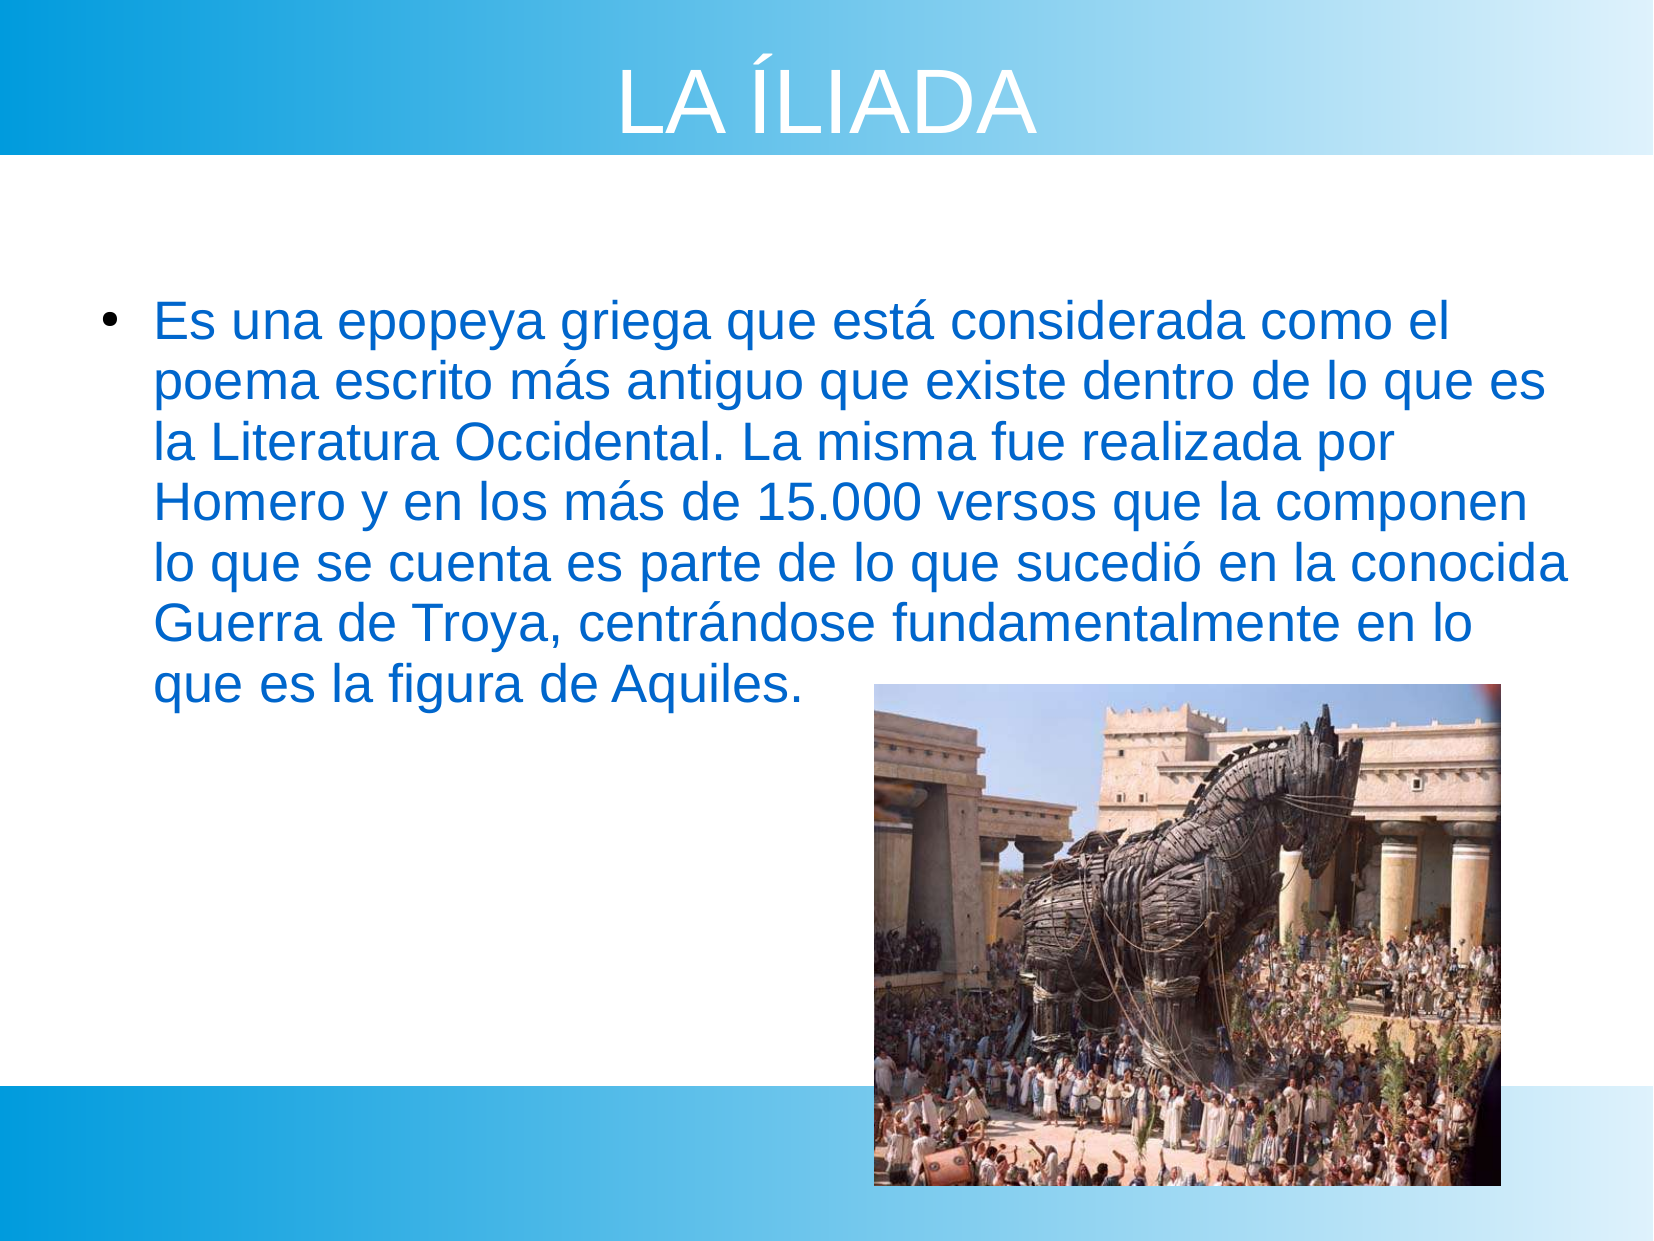

# LA ÍLIADA
Es una epopeya griega que está considerada como el poema escrito más antiguo que existe dentro de lo que es la Literatura Occidental. La misma fue realizada por Homero y en los más de 15.000 versos que la componen lo que se cuenta es parte de lo que sucedió en la conocida Guerra de Troya, centrándose fundamentalmente en lo que es la figura de Aquiles.